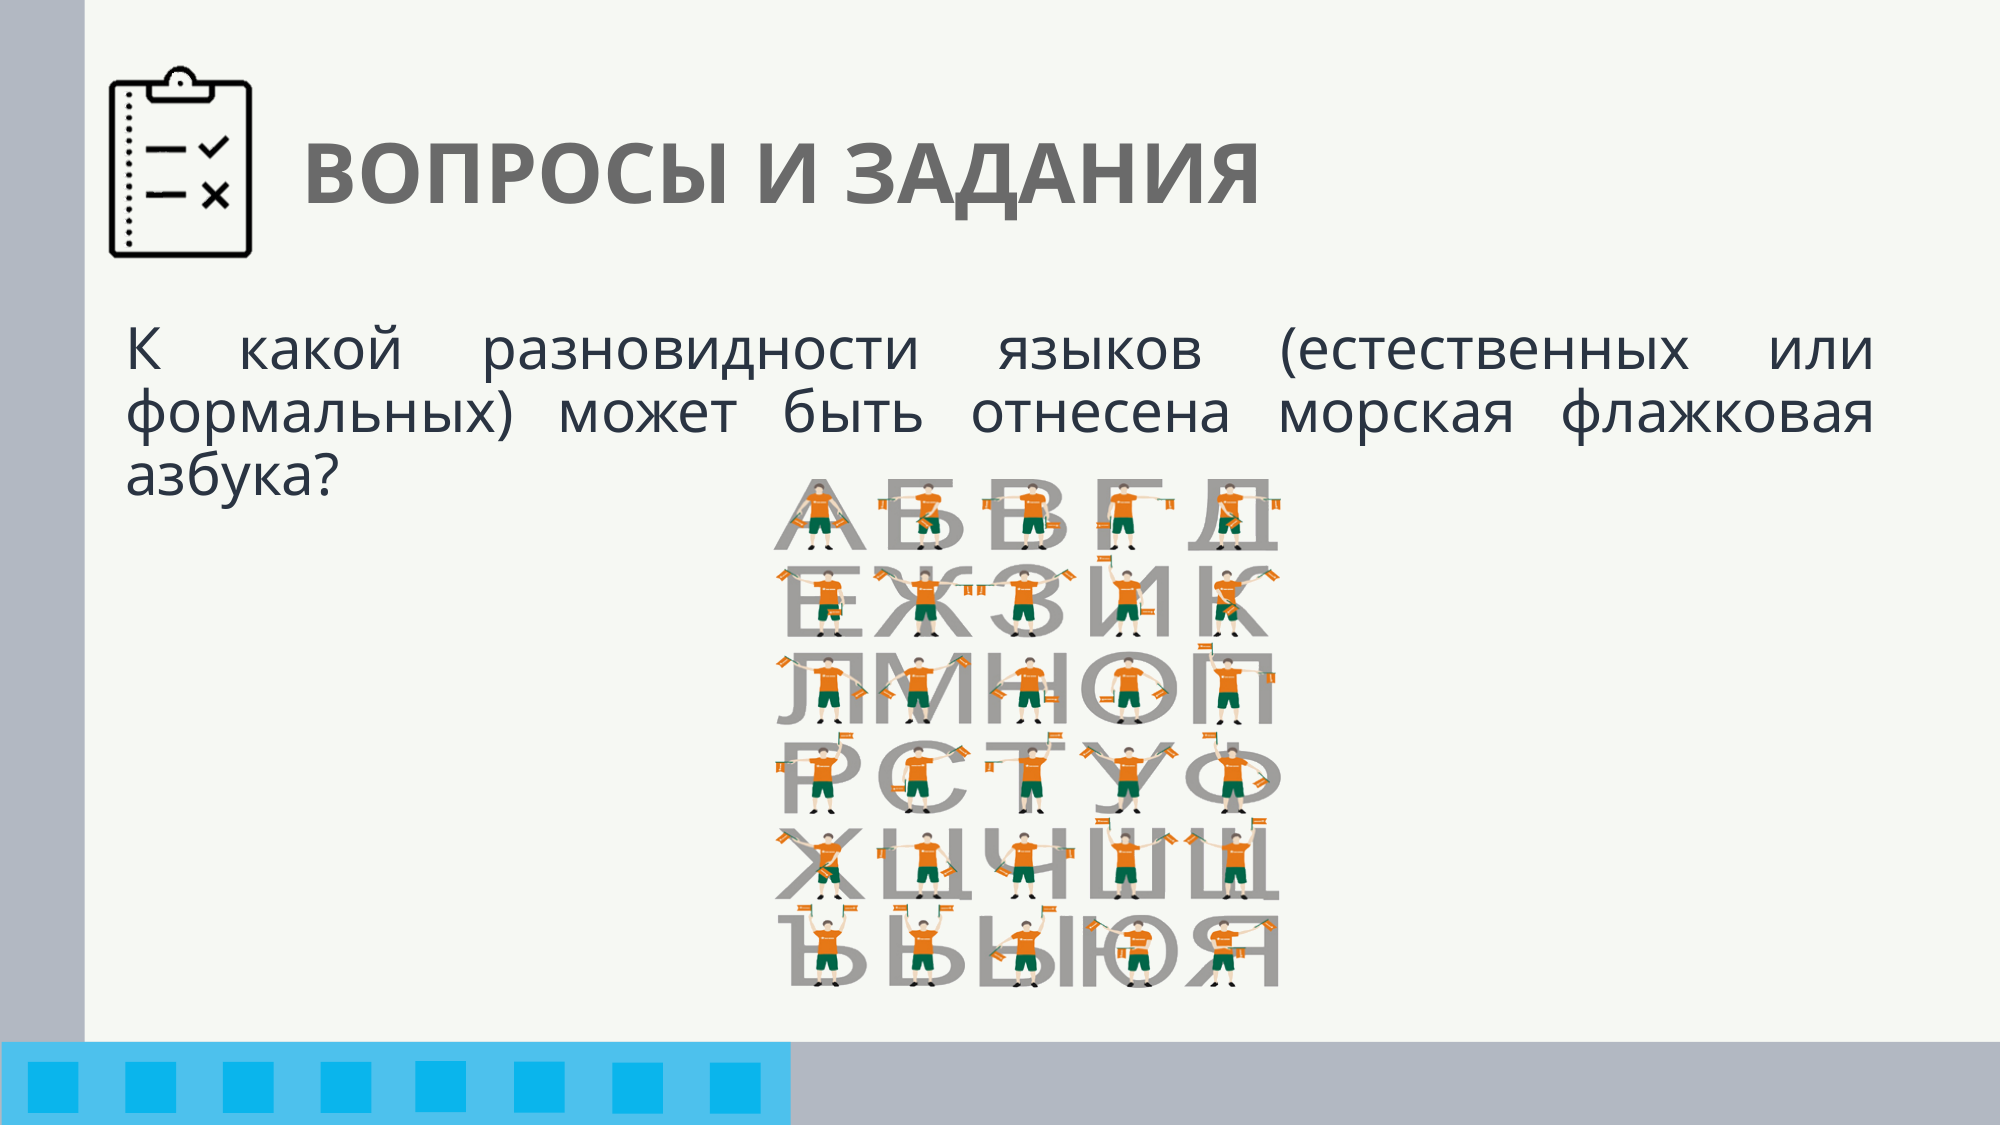

# ВОПРОСЫ И ЗАДАНИЯ
К какой разновидности языков (естественных или формальных) может быть отнесена морская флажковая азбука?